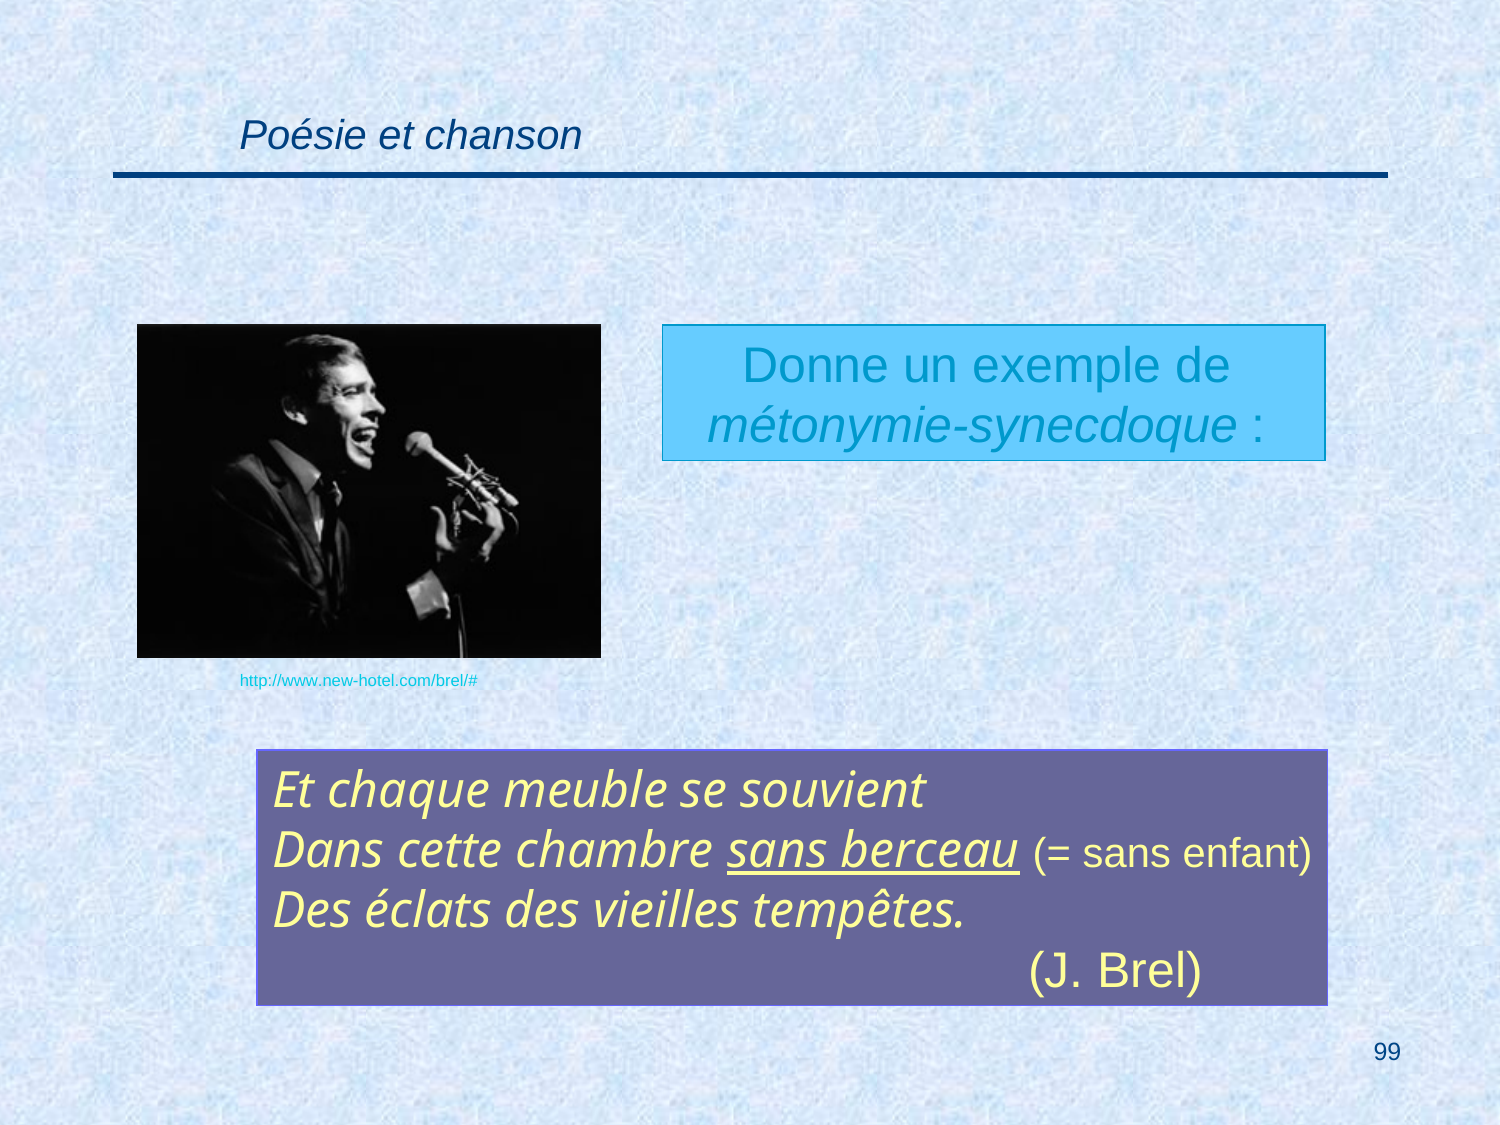

Poésie et chanson
http://www.new-hotel.com/brel/#
Donne un exemple de
métonymie-synecdoque :
Et chaque meuble se souvient
Dans cette chambre sans berceau (= sans enfant)
Des éclats des vieilles tempêtes.
 (J. Brel)
99